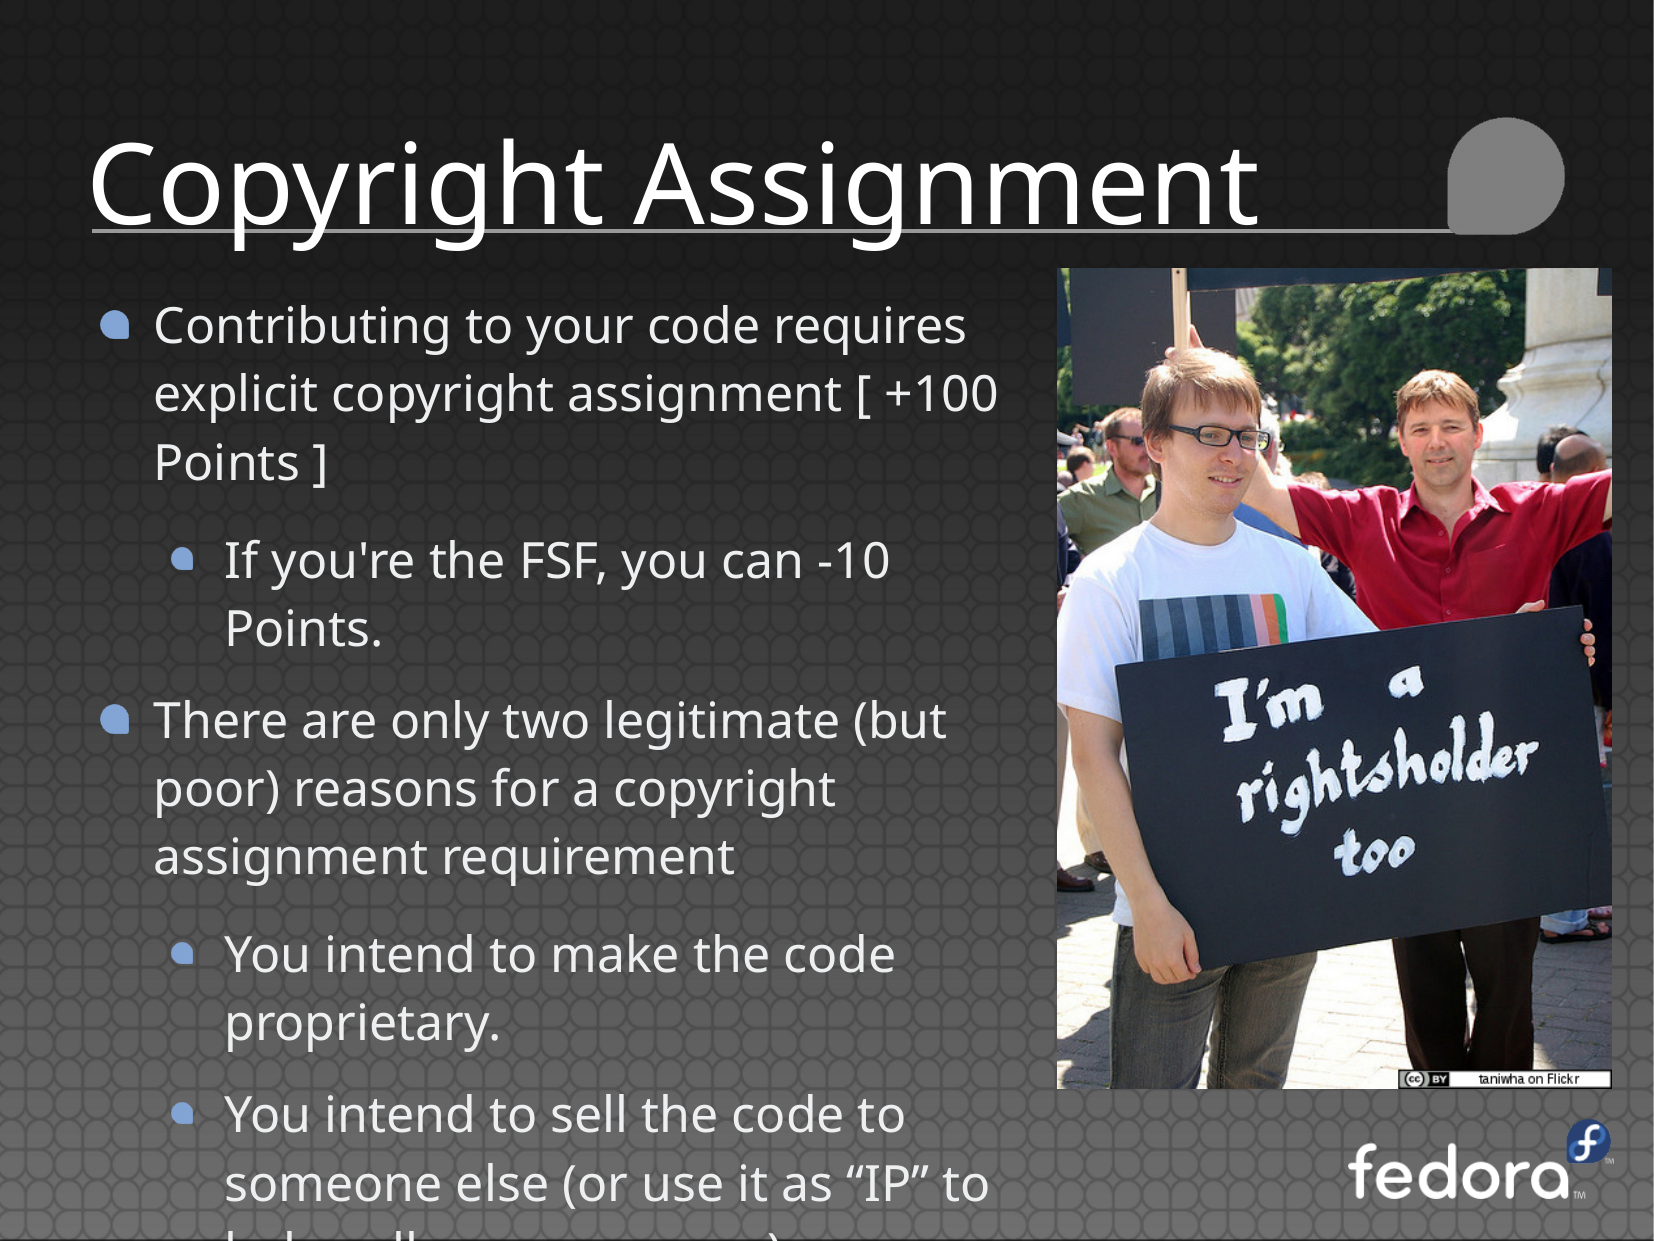

# Copyright Assignment
Contributing to your code requires explicit copyright assignment [ +100 Points ]
If you're the FSF, you can -10 Points.
There are only two legitimate (but poor) reasons for a copyright assignment requirement
You intend to make the code proprietary.
You intend to sell the code to someone else (or use it as “IP” to help sell your company)
No healthy FOSS project should have these motivations